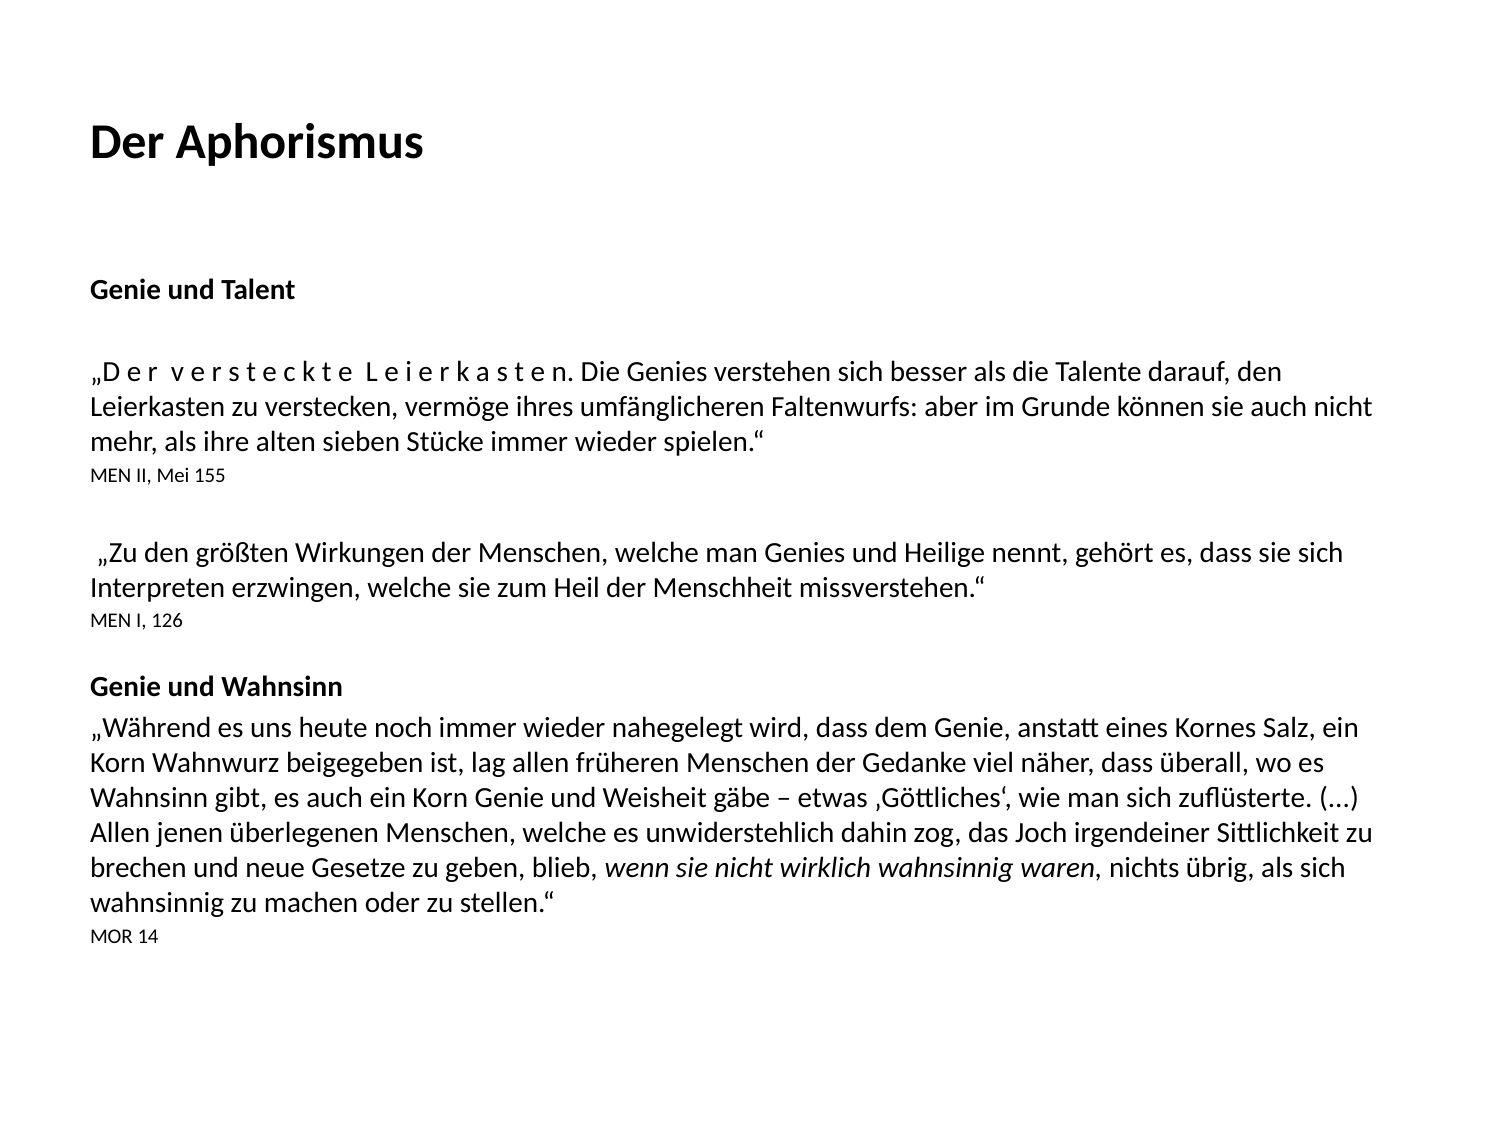

# Der Aphorismus
Genie und Talent
„D e r v e r s t e c k t e L e i e r k a s t e n. Die Genies verstehen sich besser als die Talente darauf, den Leierkasten zu verstecken, vermöge ihres umfänglicheren Faltenwurfs: aber im Grunde können sie auch nicht mehr, als ihre alten sieben Stücke immer wieder spielen.“
MEN II, Mei 155
 „Zu den größten Wirkungen der Menschen, welche man Genies und Heilige nennt, gehört es, dass sie sich Interpreten erzwingen, welche sie zum Heil der Menschheit missverstehen.“
MEN I, 126
Genie und Wahnsinn
„Während es uns heute noch immer wieder nahegelegt wird, dass dem Genie, anstatt eines Kornes Salz, ein Korn Wahnwurz beigegeben ist, lag allen früheren Menschen der Gedanke viel näher, dass überall, wo es Wahnsinn gibt, es auch ein Korn Genie und Weisheit gäbe – etwas ‚Göttliches‘, wie man sich zuflüsterte. (...) Allen jenen überlegenen Menschen, welche es unwiderstehlich dahin zog, das Joch irgendeiner Sittlichkeit zu brechen und neue Gesetze zu geben, blieb, wenn sie nicht wirklich wahnsinnig waren, nichts übrig, als sich wahnsinnig zu machen oder zu stellen.“
MOR 14